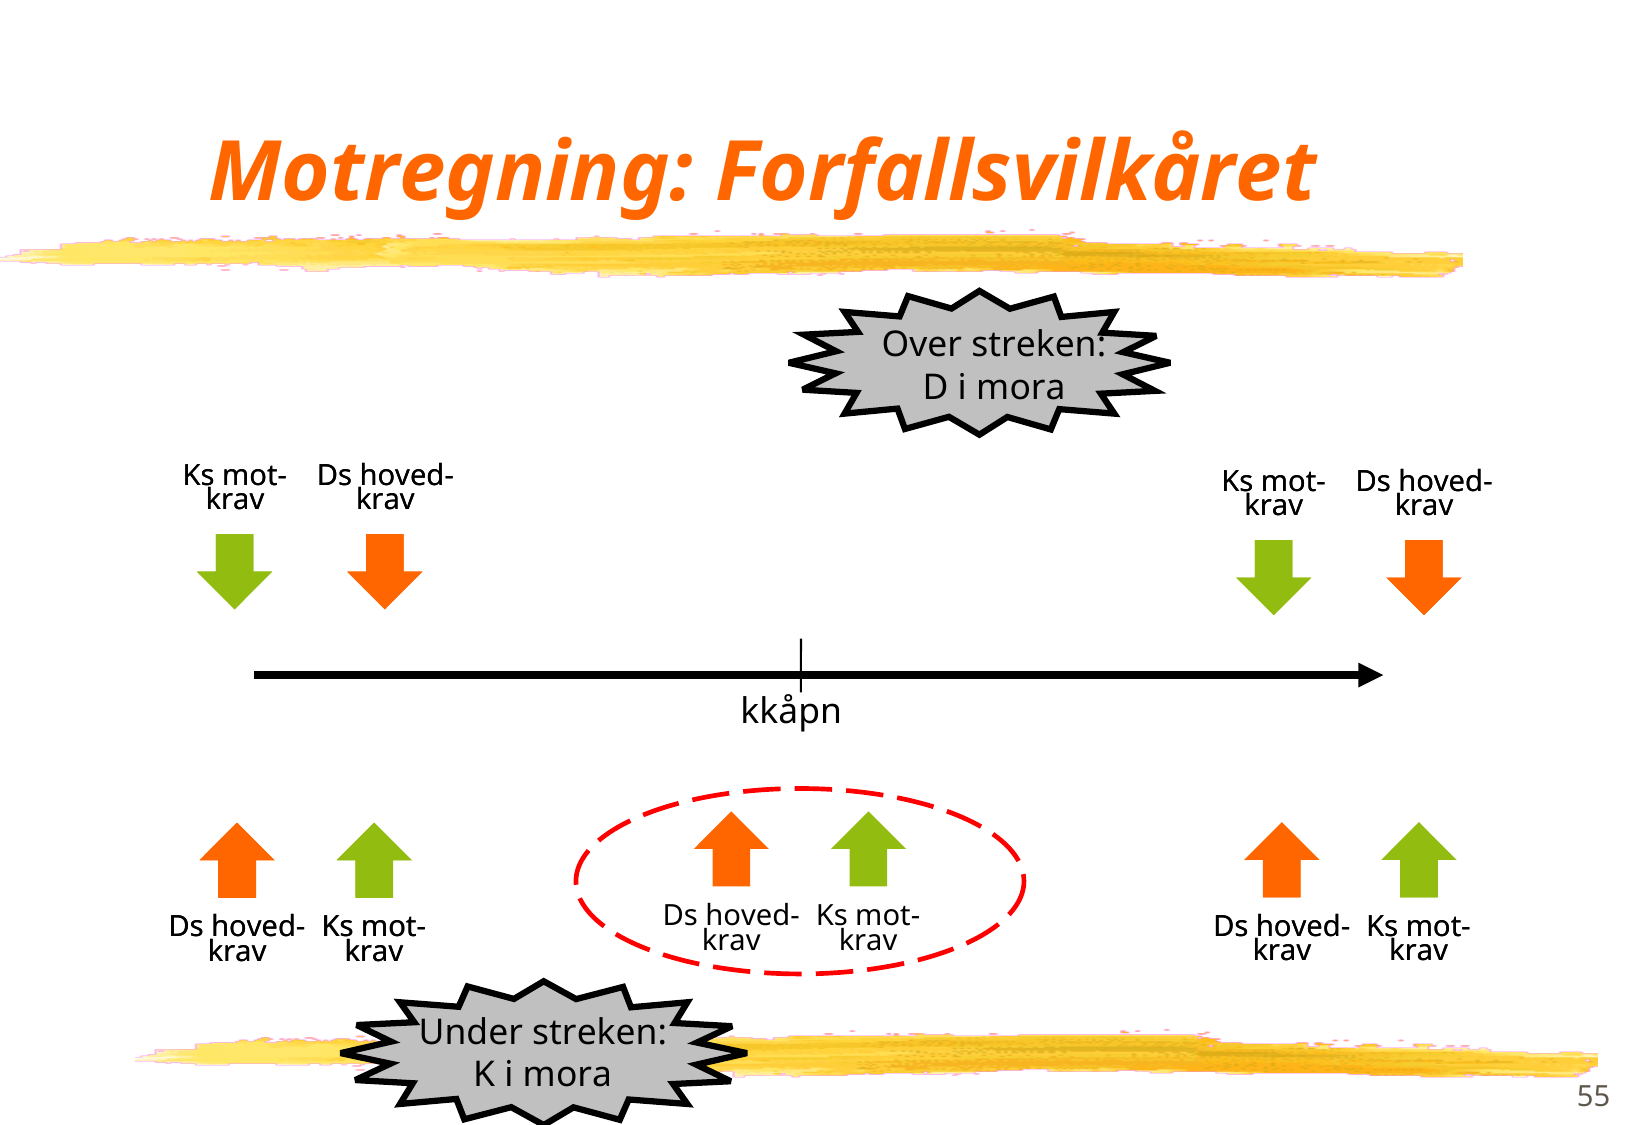

Motregning: Forfallsvilkåret
#
Over streken:
D i mora
Ks mot-
krav
Ds hoved-
krav
Ks mot-
krav
Ds hoved-
krav
Ks mot-
krav
Ds hoved-
krav
Ks mot-
krav
Ds hoved-
krav
kkåpn
Ds hoved-
krav
Ks mot-
krav
Ds hoved-
krav
Ks mot-
krav
Ds hoved-
krav
Ks mot-
krav
Ds hoved-
krav
Ks mot-
krav
Ds hoved-
krav
Ks mot-
krav
Under streken:
K i mora